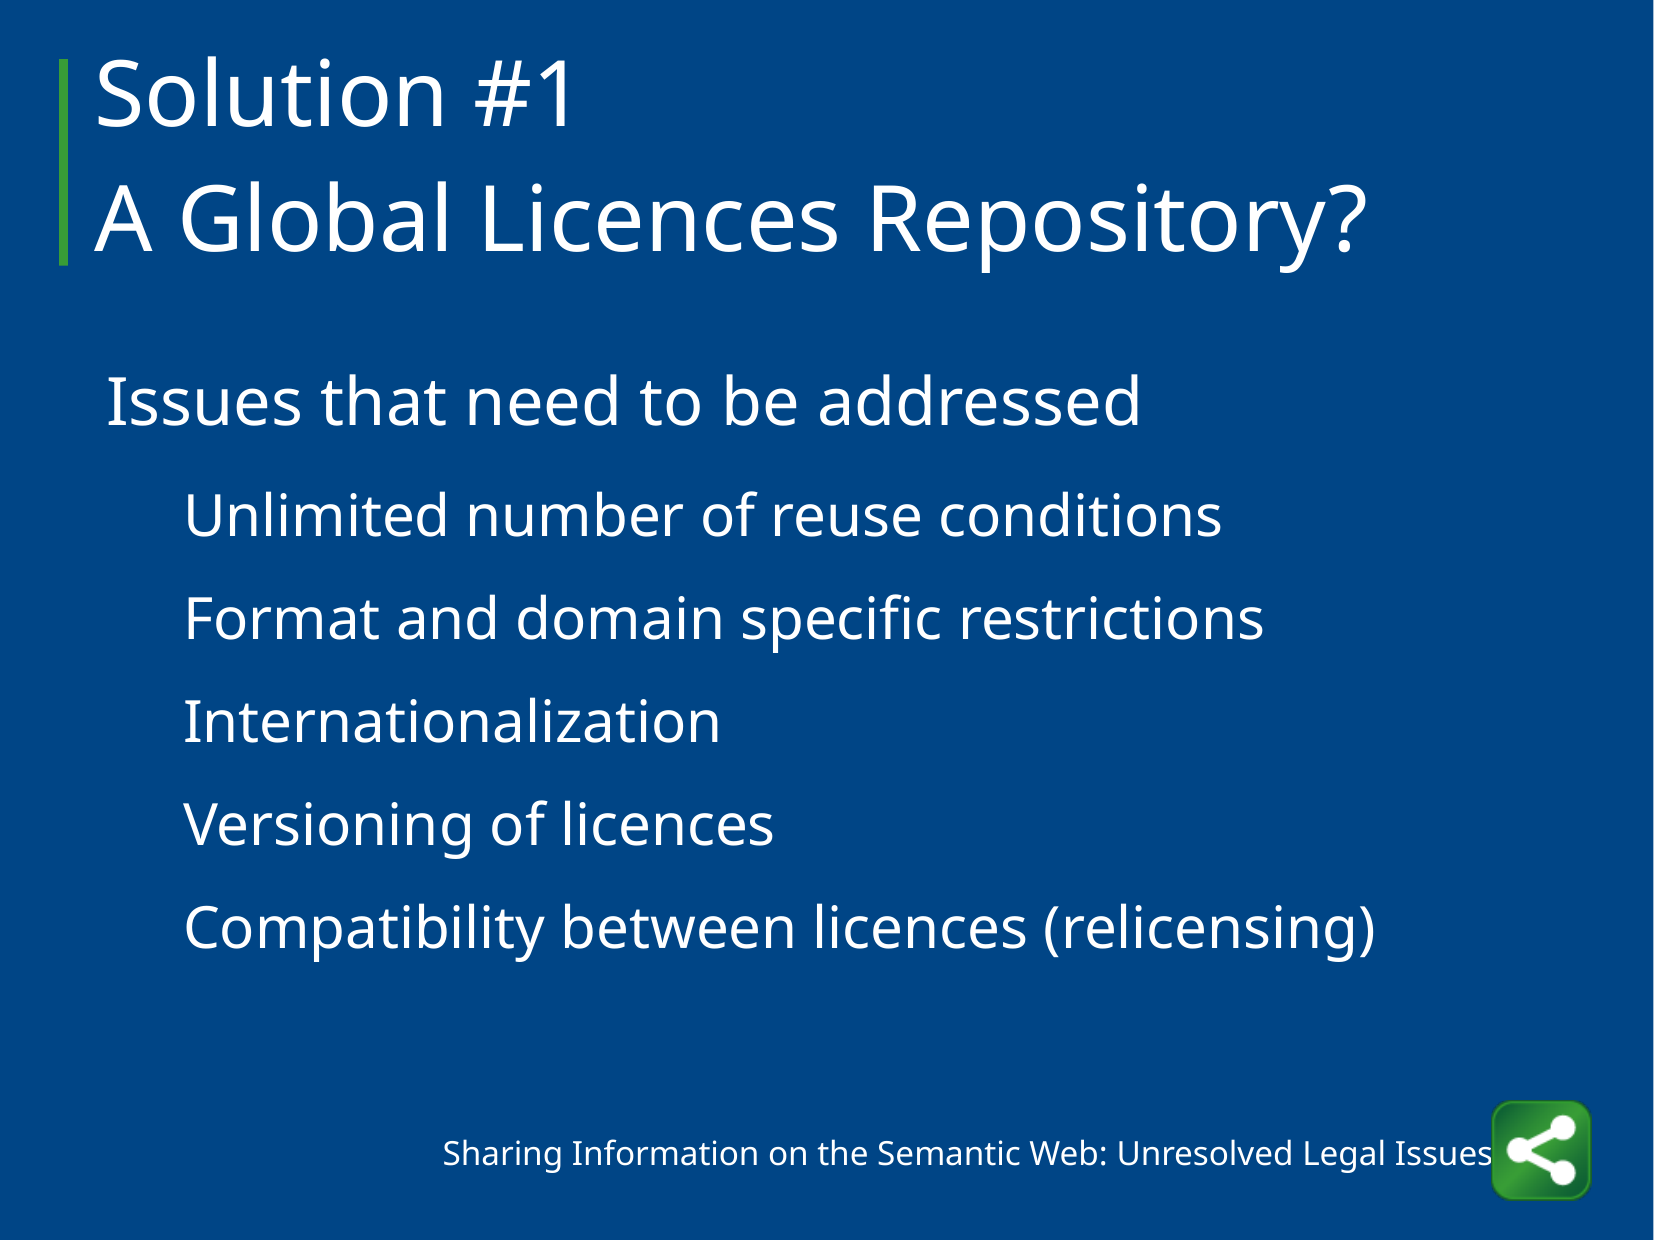

# Solution #1 A Global Licences Repository?
Issues that need to be addressed
Unlimited number of reuse conditions
Format and domain specific restrictions
Internationalization
Versioning of licences
Compatibility between licences (relicensing)